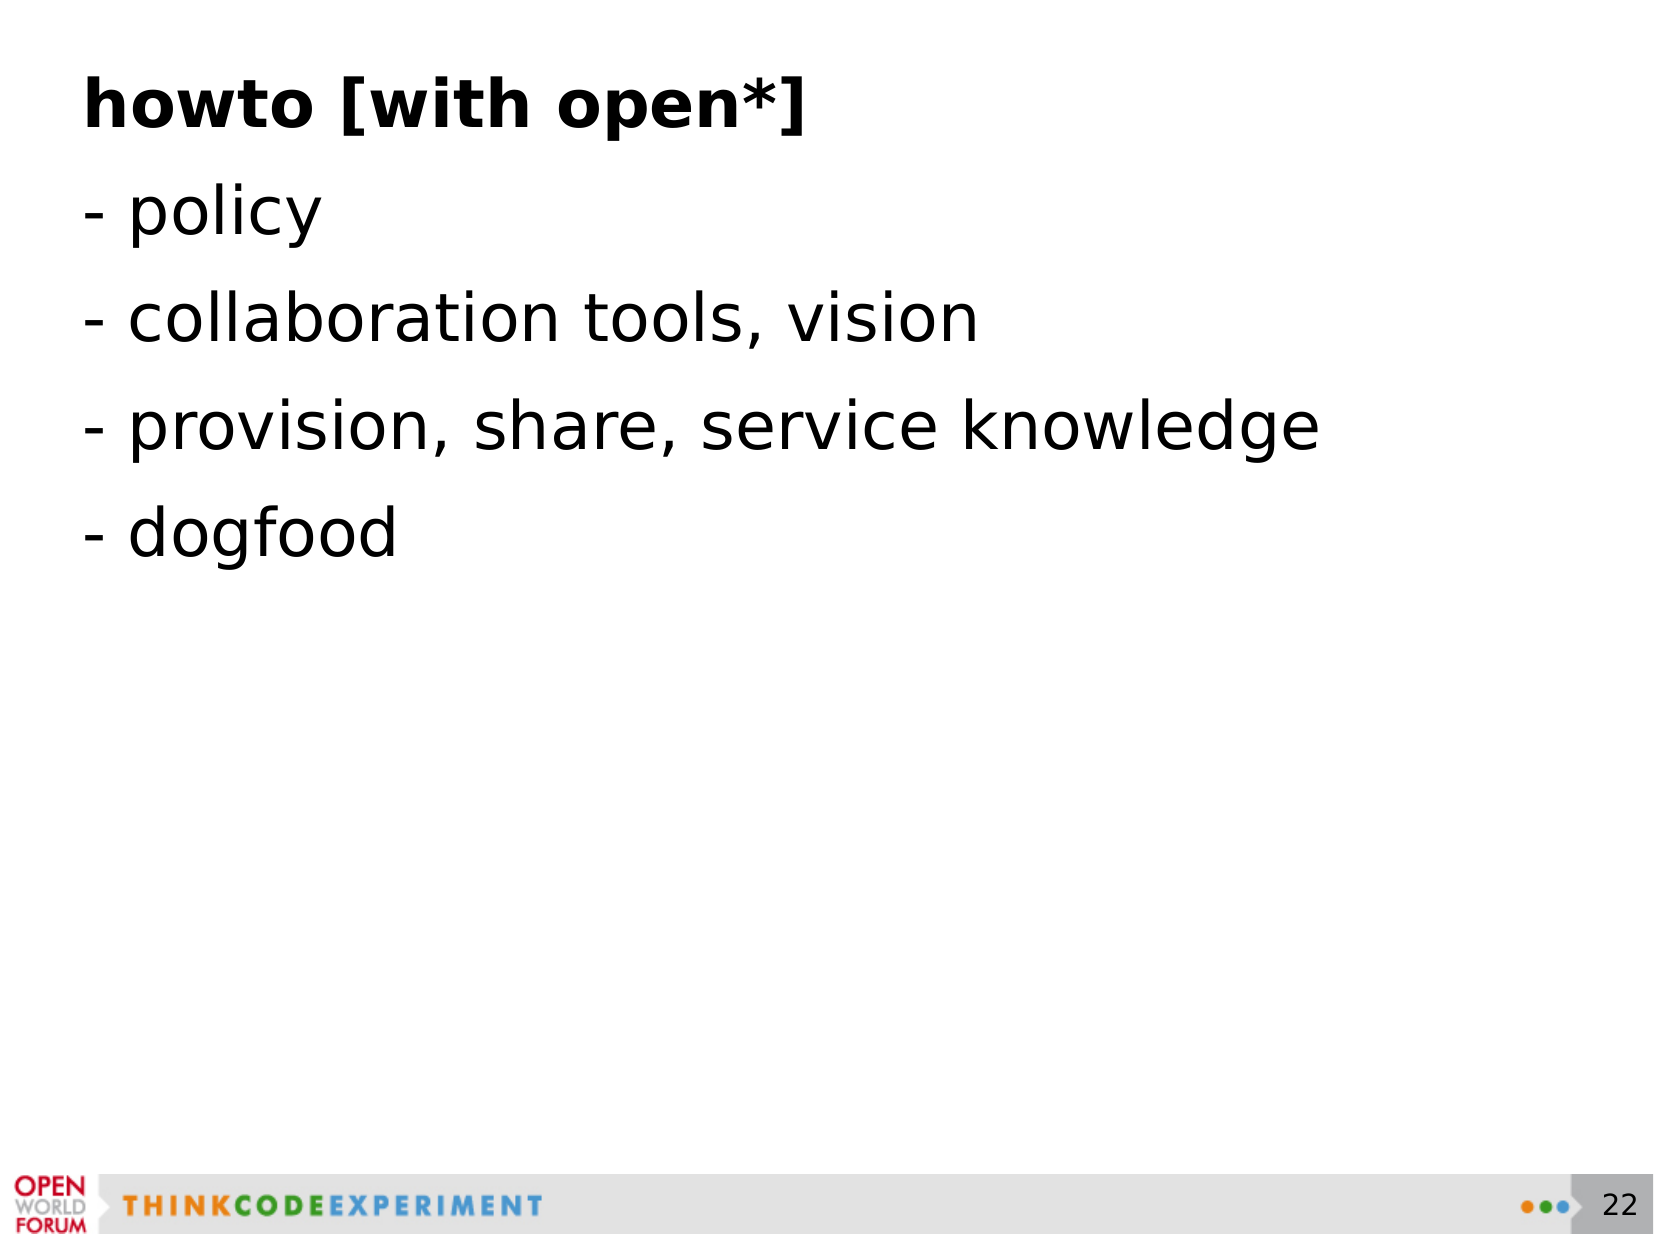

# howto [with open*]
- policy
- collaboration tools, vision
- provision, share, service knowledge
- dogfood